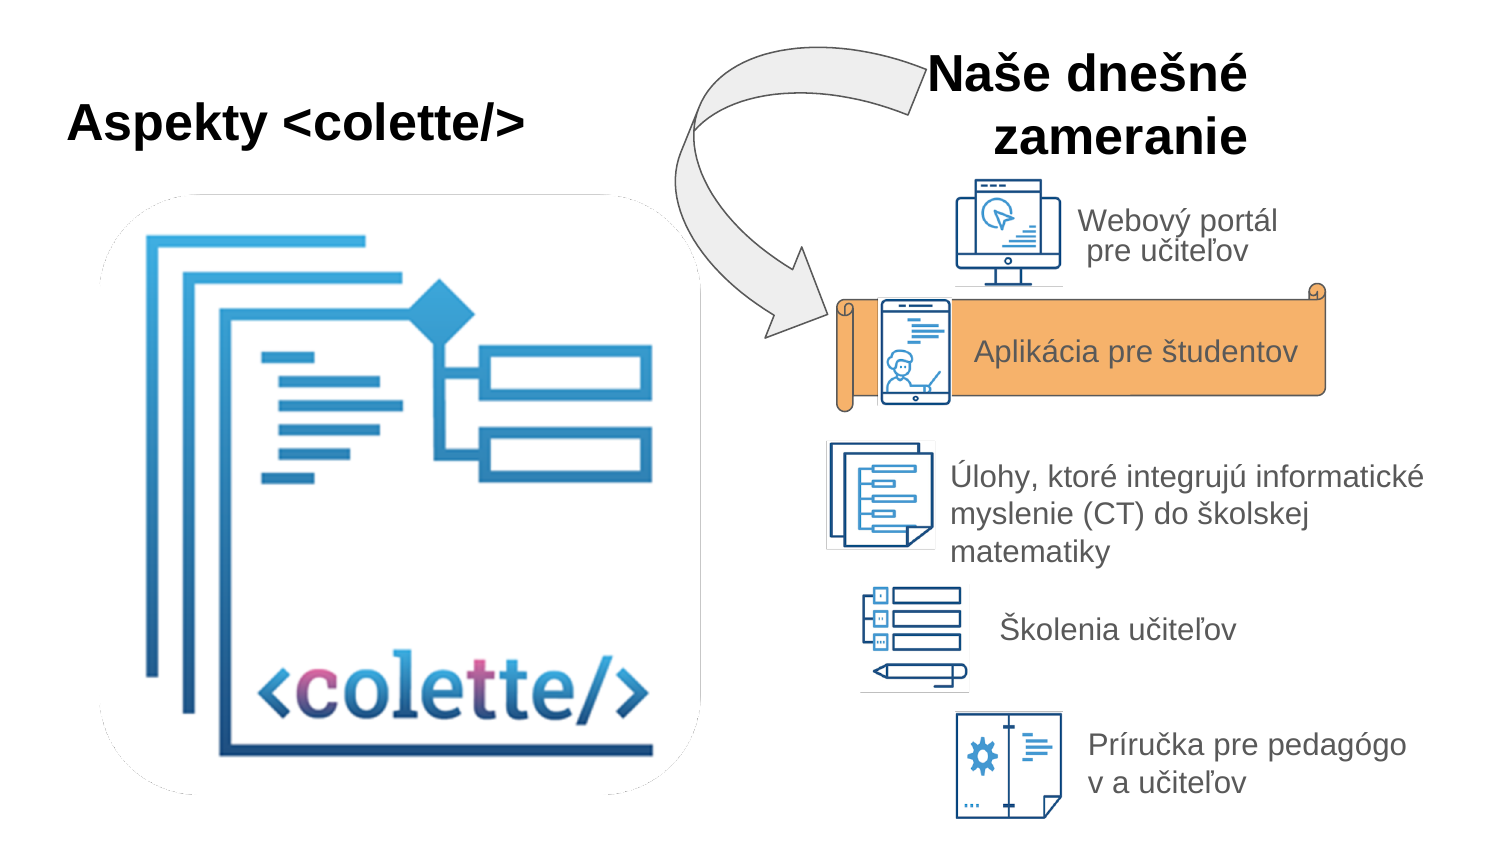

Naše dnešné zameranie
# Aspekty <colette/>
Webový portál
 pre učiteľov
Aplikácia pre študentov
Úlohy, ktoré integrujú informatické
myslenie (CT) do školskej matematiky
Školenia učiteľov​
Príručka pre pedagógov a učiteľov